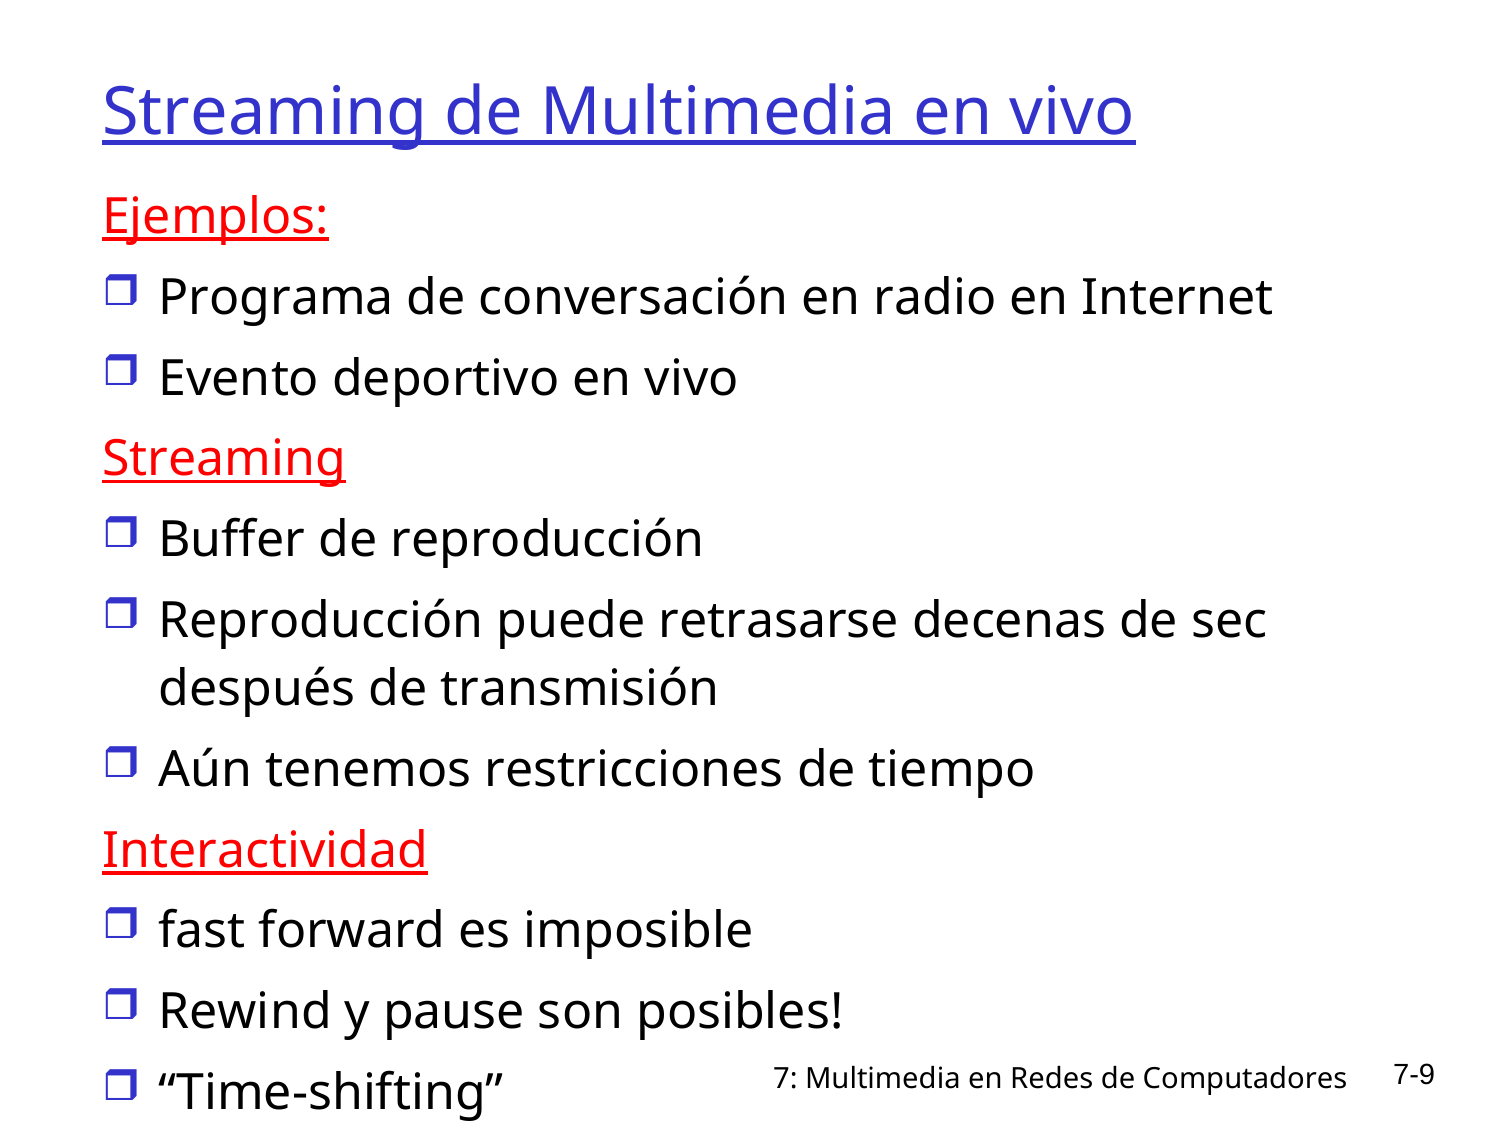

# Streaming de Multimedia en vivo
Ejemplos:
Programa de conversación en radio en Internet
Evento deportivo en vivo
Streaming
Buffer de reproducción
Reproducción puede retrasarse decenas de sec después de transmisión
Aún tenemos restricciones de tiempo
Interactividad
fast forward es imposible
Rewind y pause son posibles!
“Time-shifting”
9